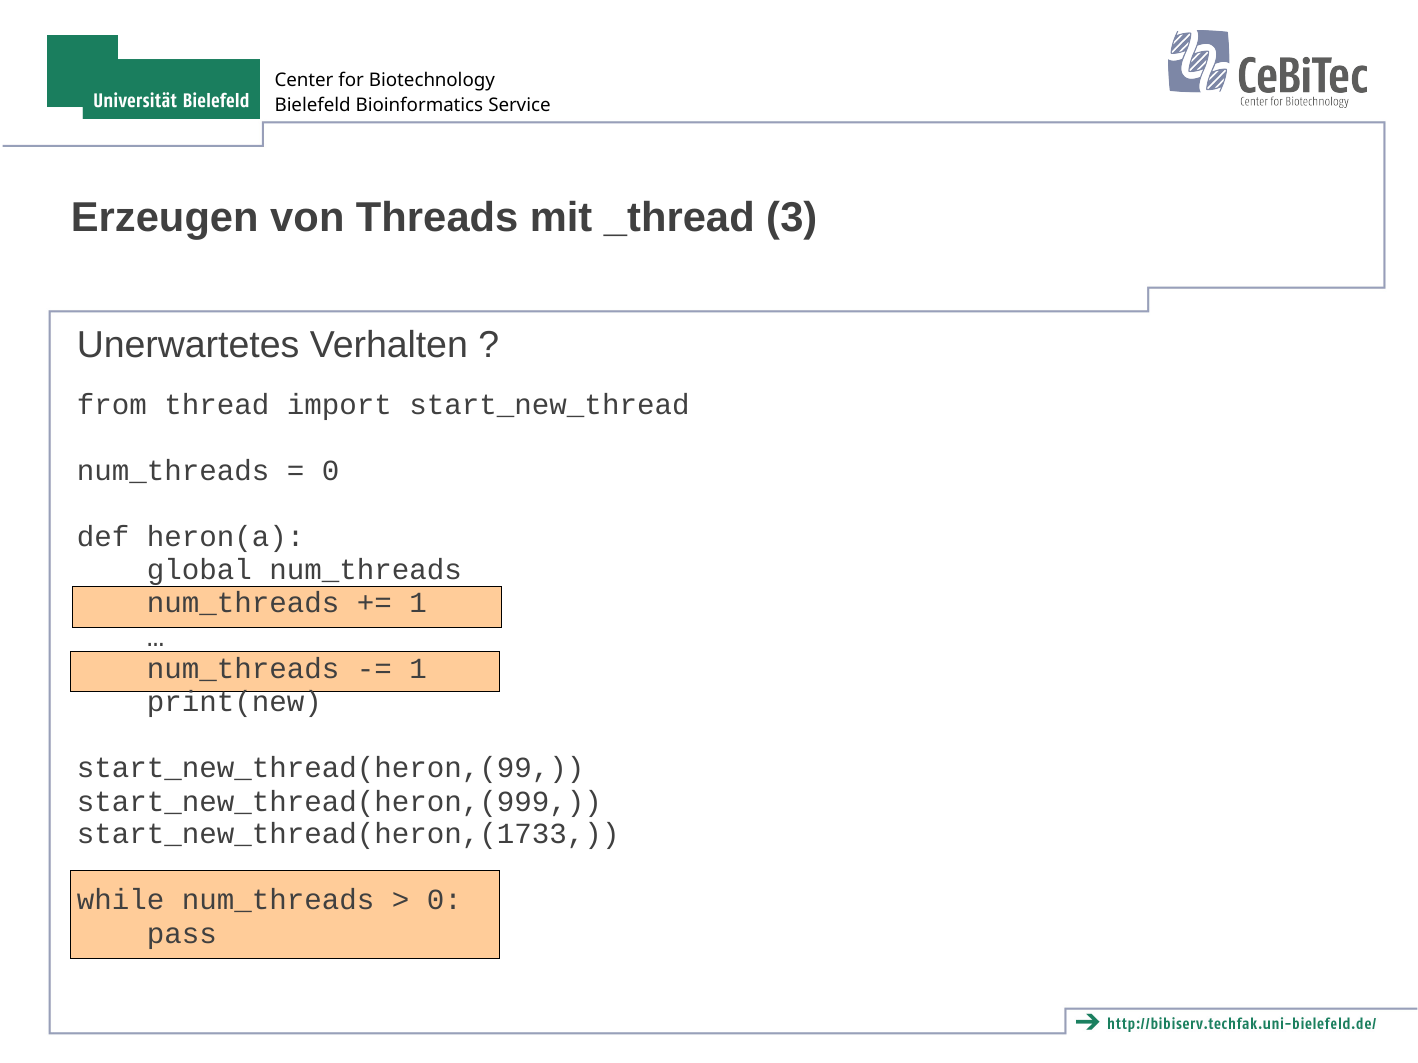

# Erzeugen von Threads mit _thread (3)
Unerwartetes Verhalten ?
from thread import start_new_thread
num_threads = 0
def heron(a):
 global num_threads
 num_threads += 1
 …
 num_threads -= 1
 print(new)
start_new_thread(heron,(99,))
start_new_thread(heron,(999,))
start_new_thread(heron,(1733,))
while num_threads > 0:
 pass